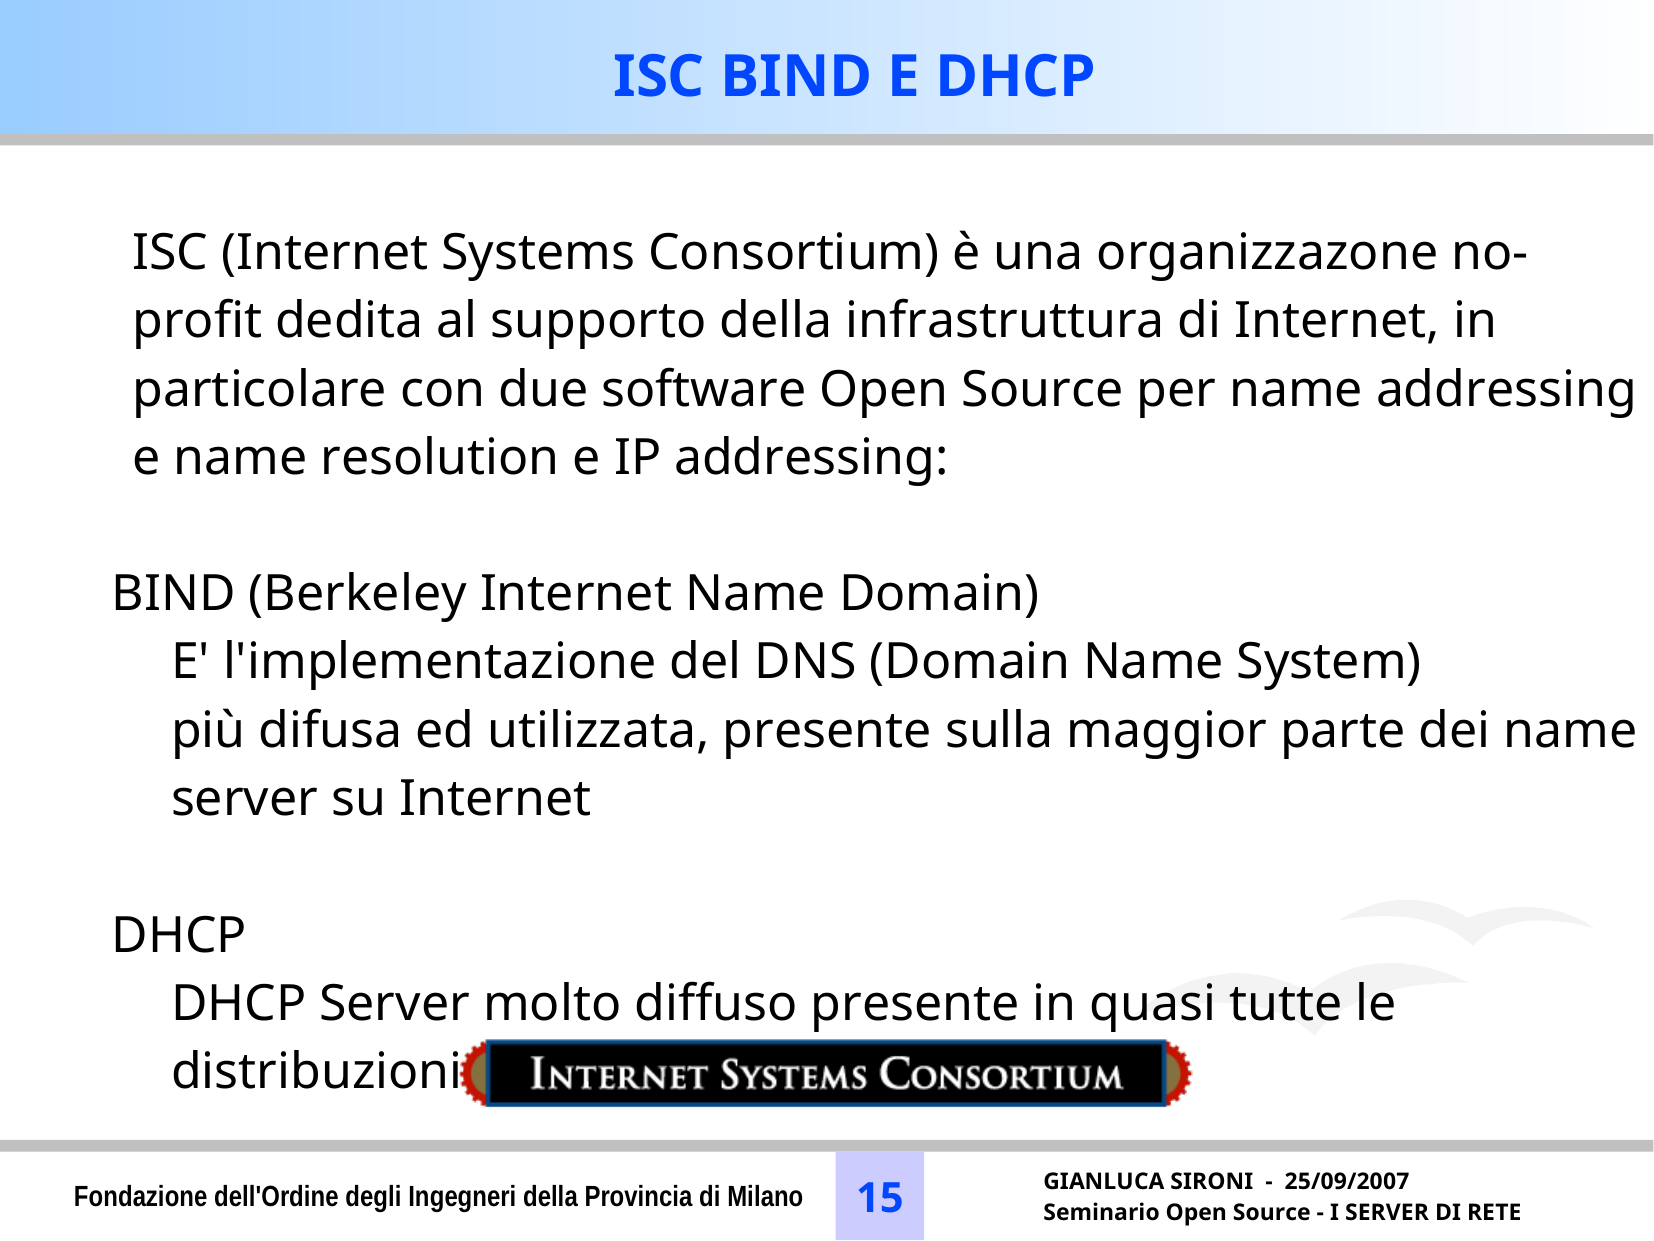

# ISC BIND E DHCP
ISC (Internet Systems Consortium) è una organizzazone no-profit dedita al supporto della infrastruttura di Internet, in particolare con due software Open Source per name addressing e name resolution e IP addressing:
BIND (Berkeley Internet Name Domain)
E' l'implementazione del DNS (Domain Name System)
più difusa ed utilizzata, presente sulla maggior parte dei name server su Internet
DHCP
DHCP Server molto diffuso presente in quasi tutte le distribuzioni Linux/UNIX